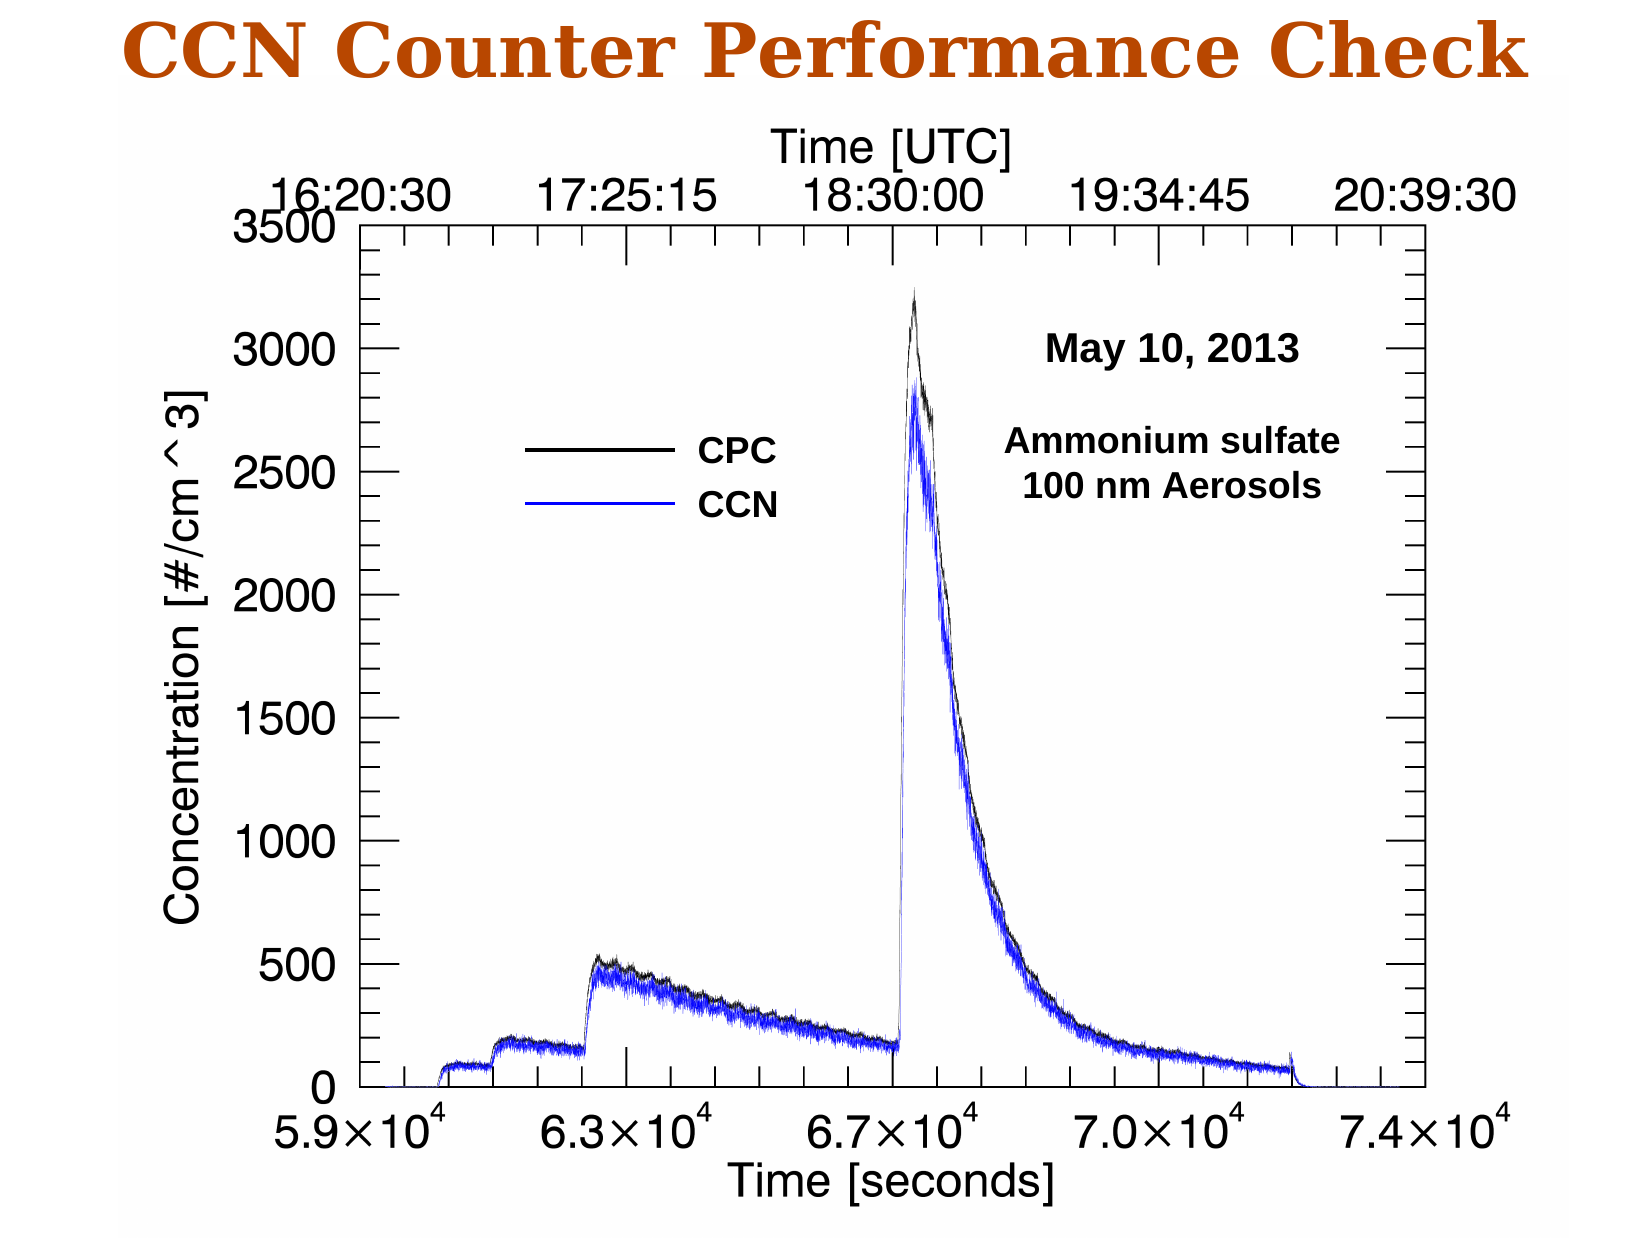

CCN Counter Performance Check
May 10, 2013
Ammonium sulfate
100 nm Aerosols
CPC
CCN